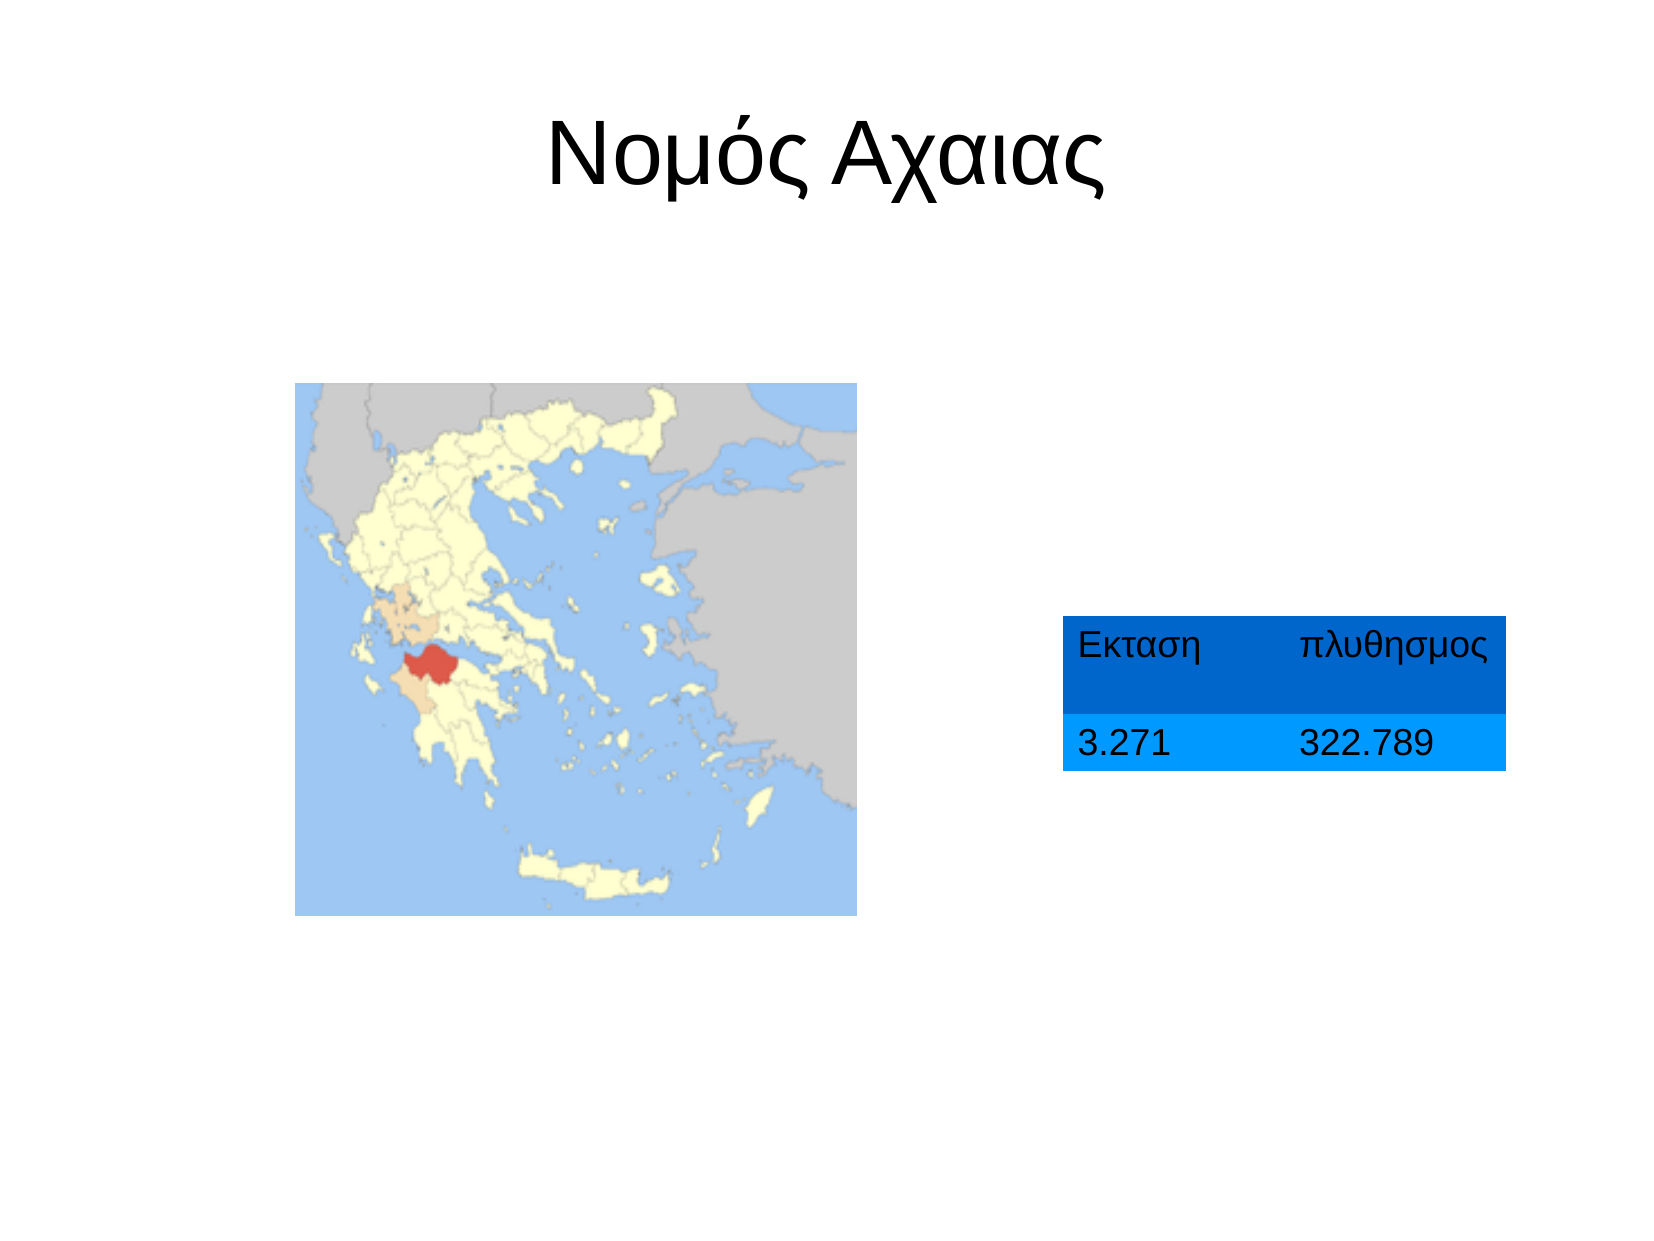

# Νομός Αχαιας
| Εκταση | πλυθησμος |
| --- | --- |
| 3.271 | 322.789 |